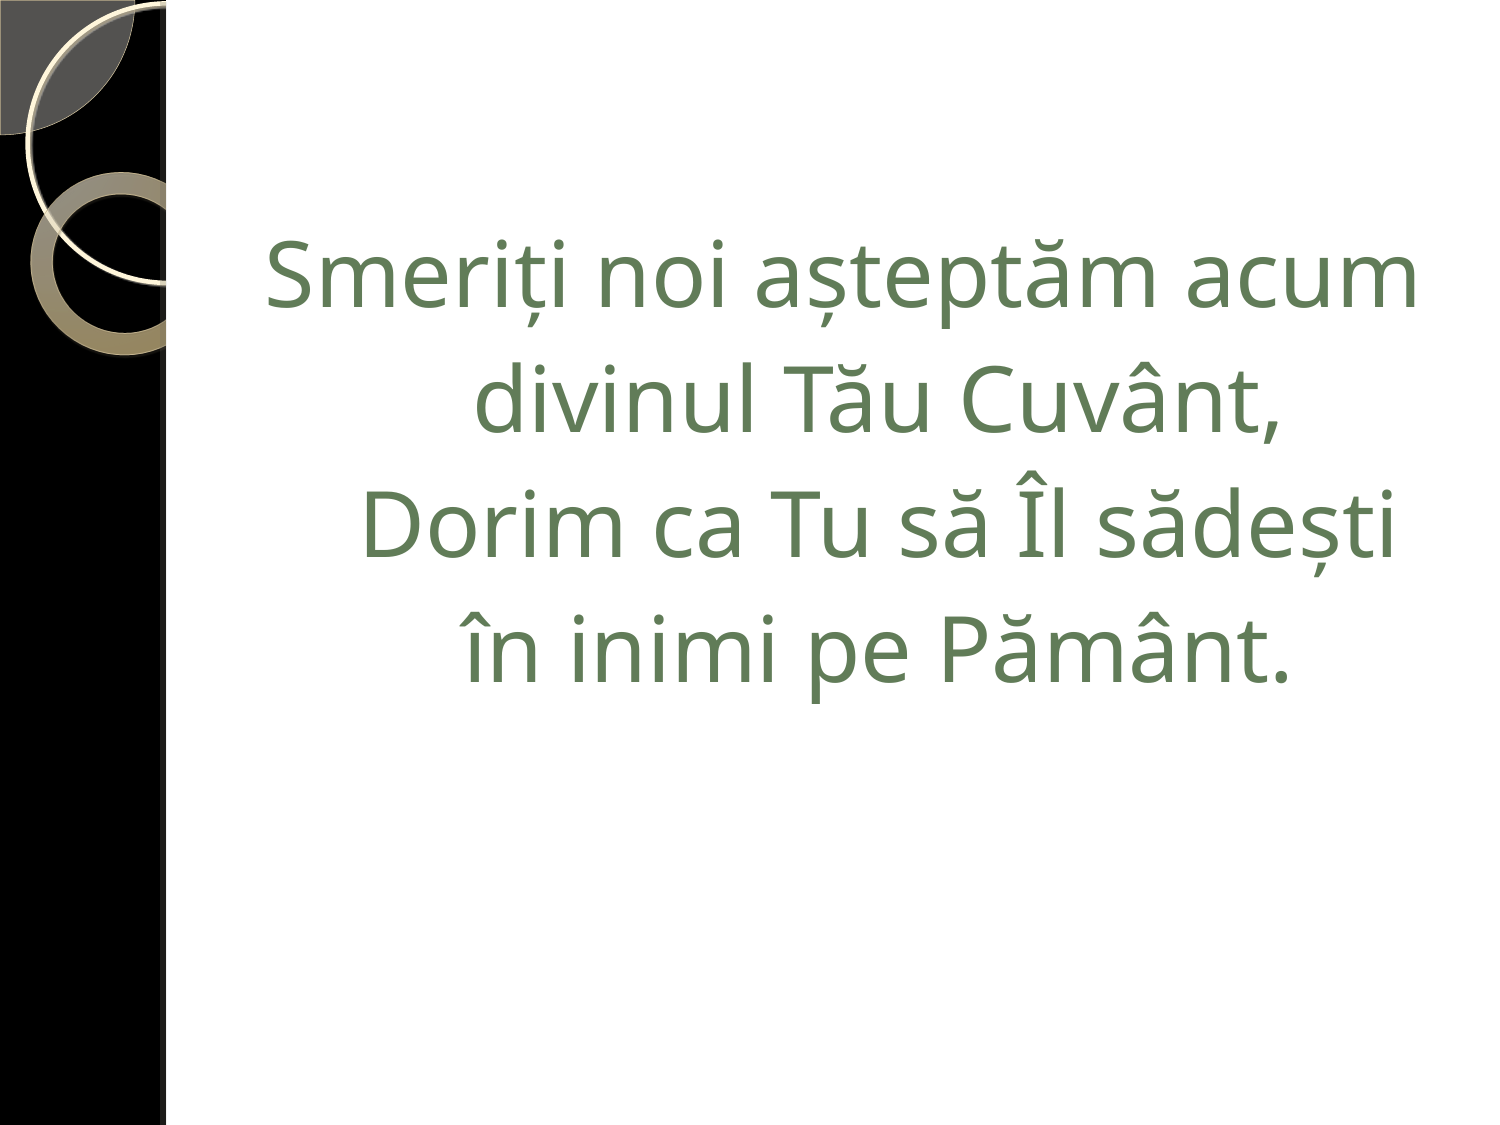

# Smeriţi noi aşteptăm acum divinul Tău Cuvânt, Dorim ca Tu să Îl sădeşti în inimi pe Pământ.